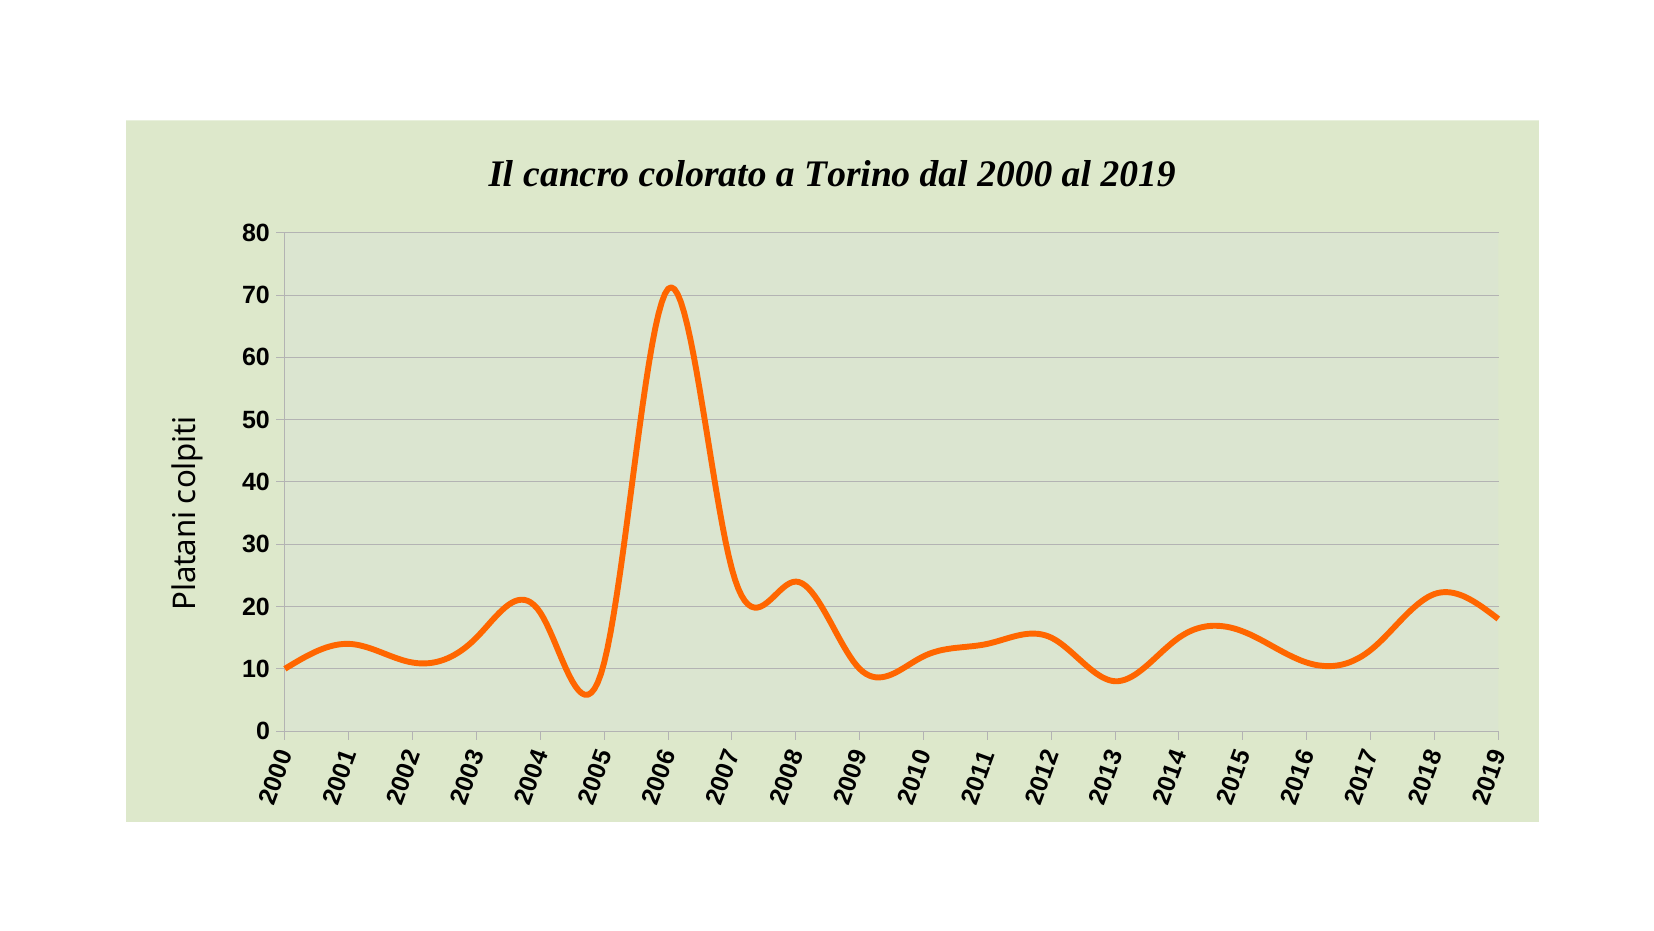

### Chart: Il cancro colorato a Torino dal 2000 al 2019
| Category | | |
|---|---|---|
| 2000 | None | 10.0 |
| 2001 | None | 14.0 |
| 2002 | None | 11.0 |
| 2003 | None | 15.0 |
| 2004 | None | 19.0 |
| 2005 | None | 11.0 |
| 2006 | None | 71.0 |
| 2007 | None | 26.0 |
| 2008 | None | 24.0 |
| 2009 | None | 10.0 |
| 2010 | None | 12.0 |
| 2011 | None | 14.0 |
| 2012 | None | 15.0 |
| 2013 | None | 8.0 |
| 2014 | None | 15.0 |
| 2015 | None | 16.0 |
| 2016 | None | 11.0 |
| 2017 | None | 13.0 |
| 2018 | None | 22.0 |
| 2019 | None | 18.0 |